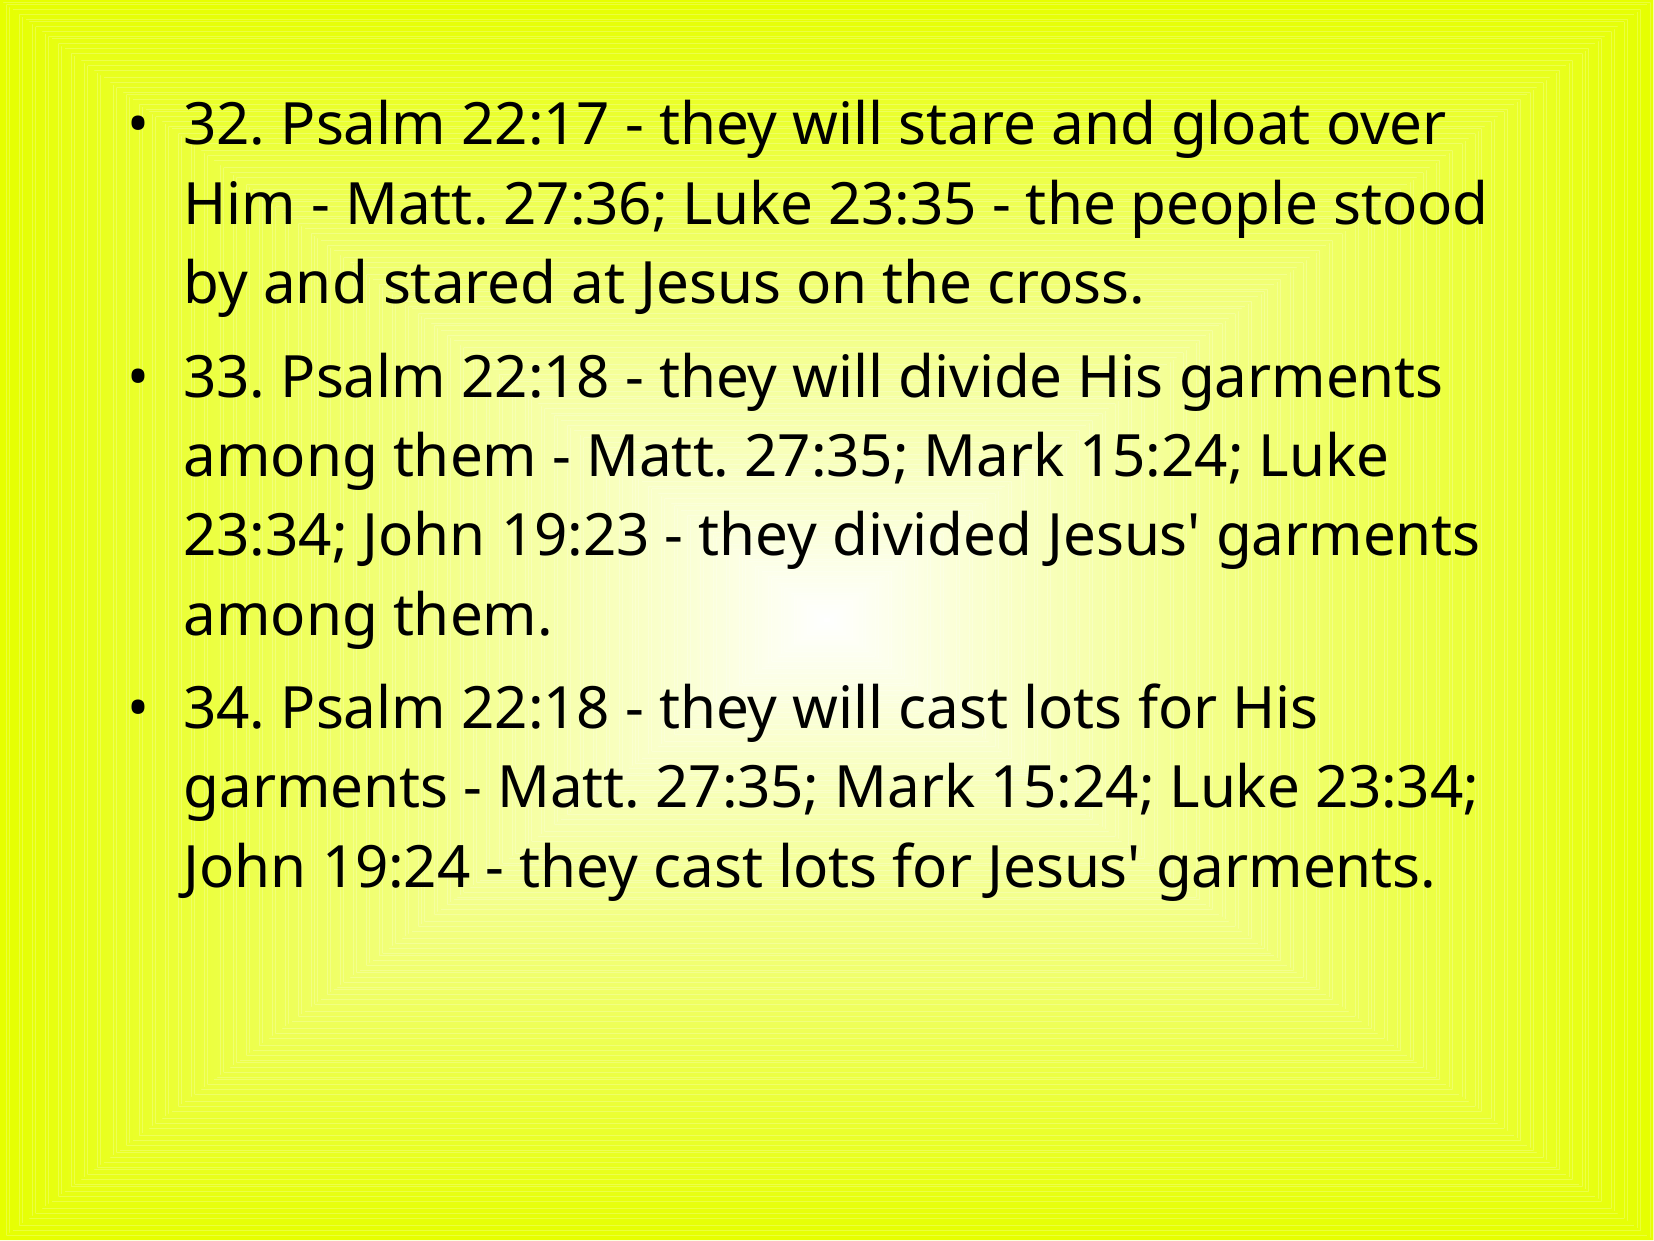

32. Psalm 22:17 - they will stare and gloat over Him - Matt. 27:36; Luke 23:35 - the people stood by and stared at Jesus on the cross.
33. Psalm 22:18 - they will divide His garments among them - Matt. 27:35; Mark 15:24; Luke 23:34; John 19:23 - they divided Jesus' garments among them.
34. Psalm 22:18 - they will cast lots for His garments - Matt. 27:35; Mark 15:24; Luke 23:34; John 19:24 - they cast lots for Jesus' garments.
#